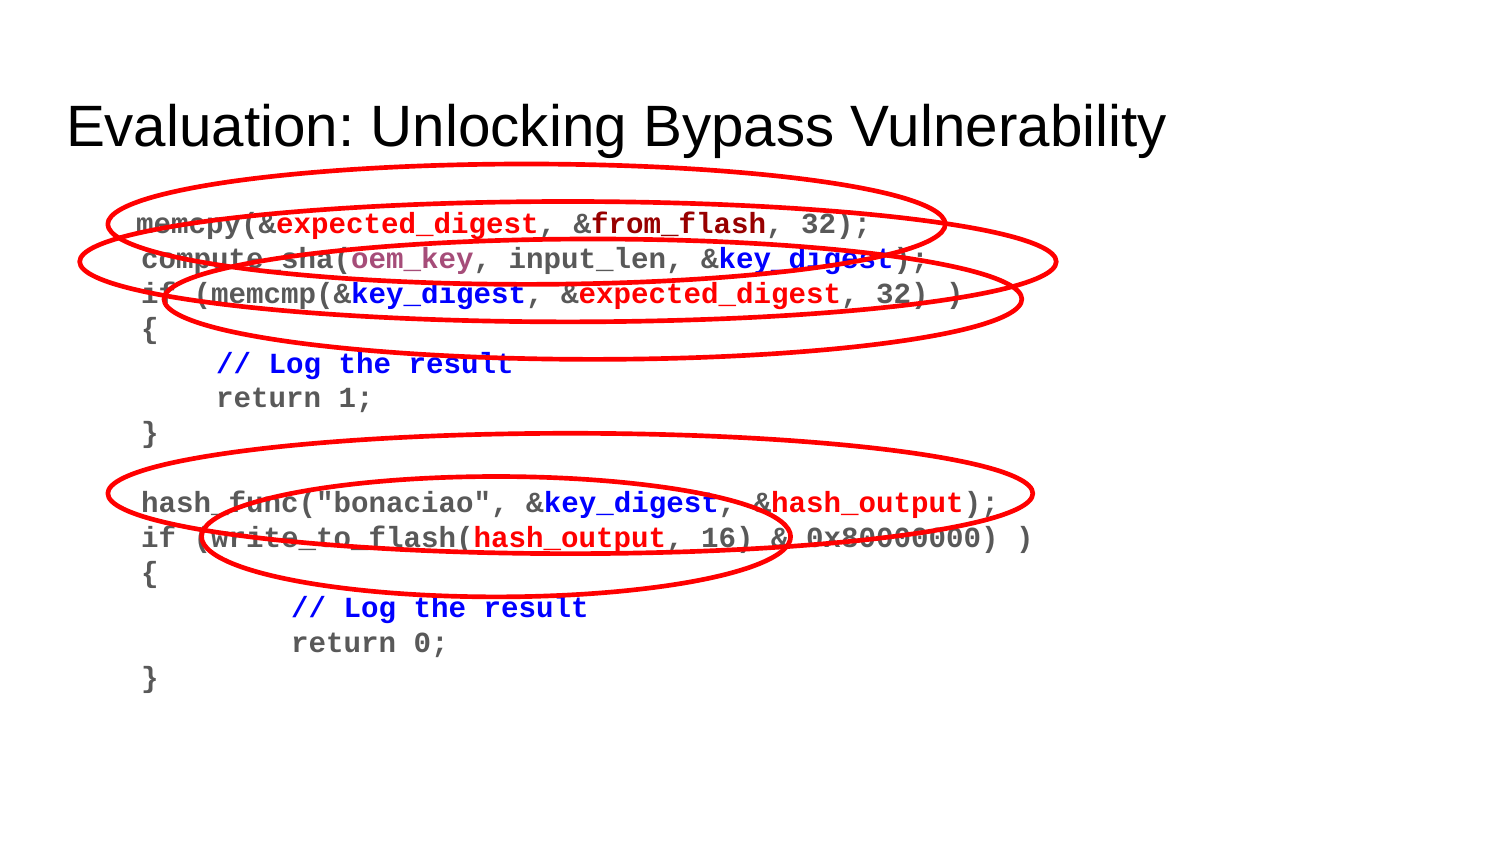

# Evaluation: Unlocking Bypass Vulnerability
 memcpy(&expected_digest, &from_flash, 32);
 	compute_sha(oem_key, input_len, &key_digest);
 	if (memcmp(&key_digest, &expected_digest, 32) )
 	{
		// Log the result
 		return 1;
}
hash_func("bonaciao", &key_digest, &hash_output);
 	if (write_to_flash(hash_output, 16) & 0x80000000) )
 	{
// Log the result
 		return 0;
 	}